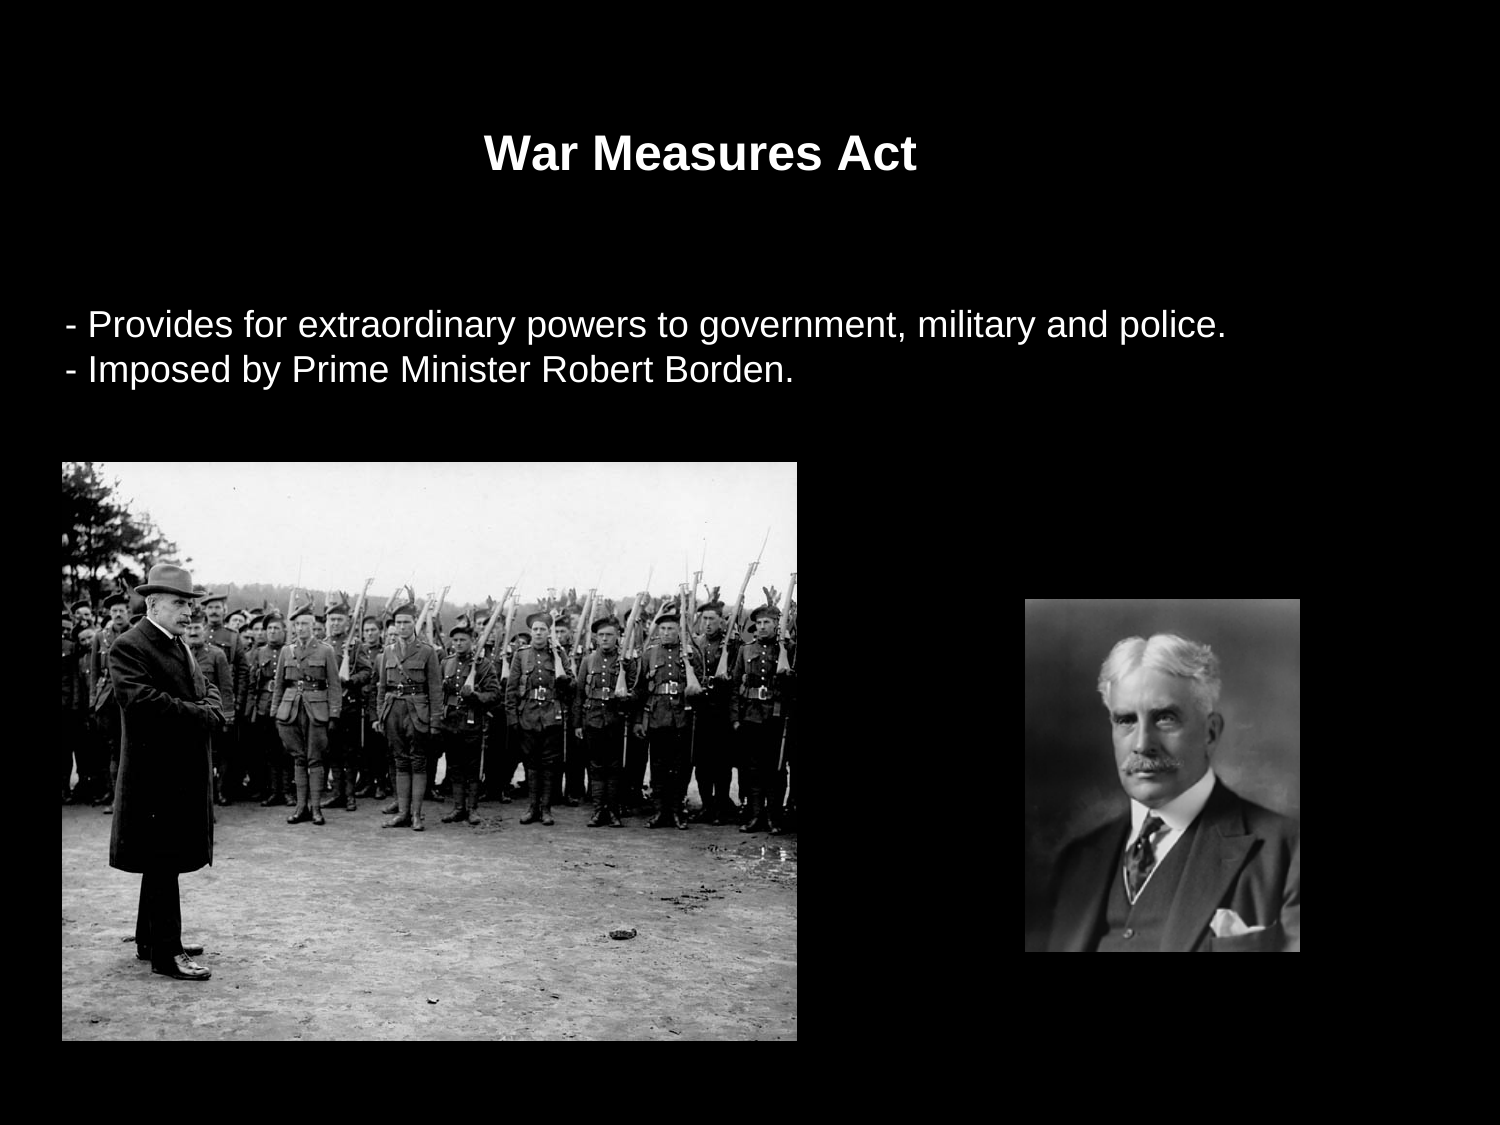

War Measures Act
- Provides for extraordinary powers to government, military and police.
- Imposed by Prime Minister Robert Borden.